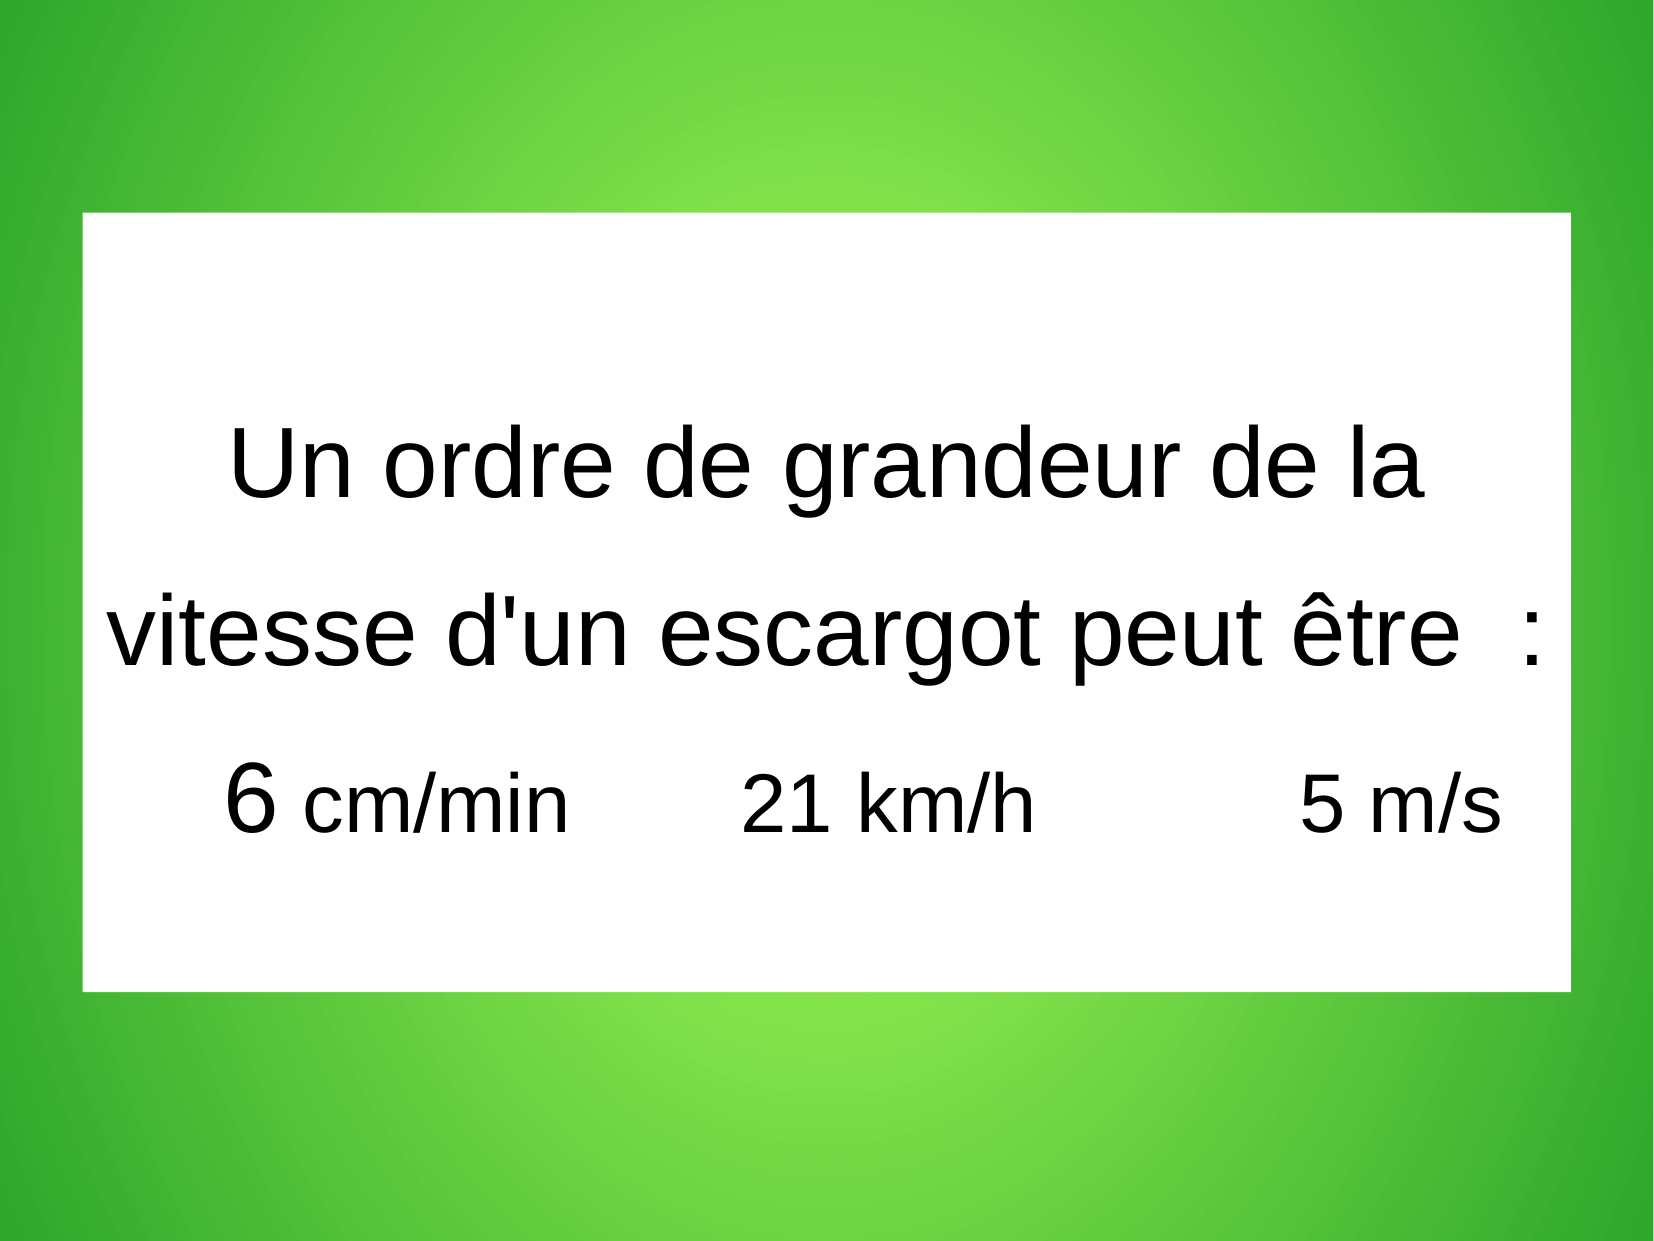

# Un ordre de grandeur de la vitesse d'un escargot peut être  :
	6 cm/min	 	21 km/h		 5 m/s